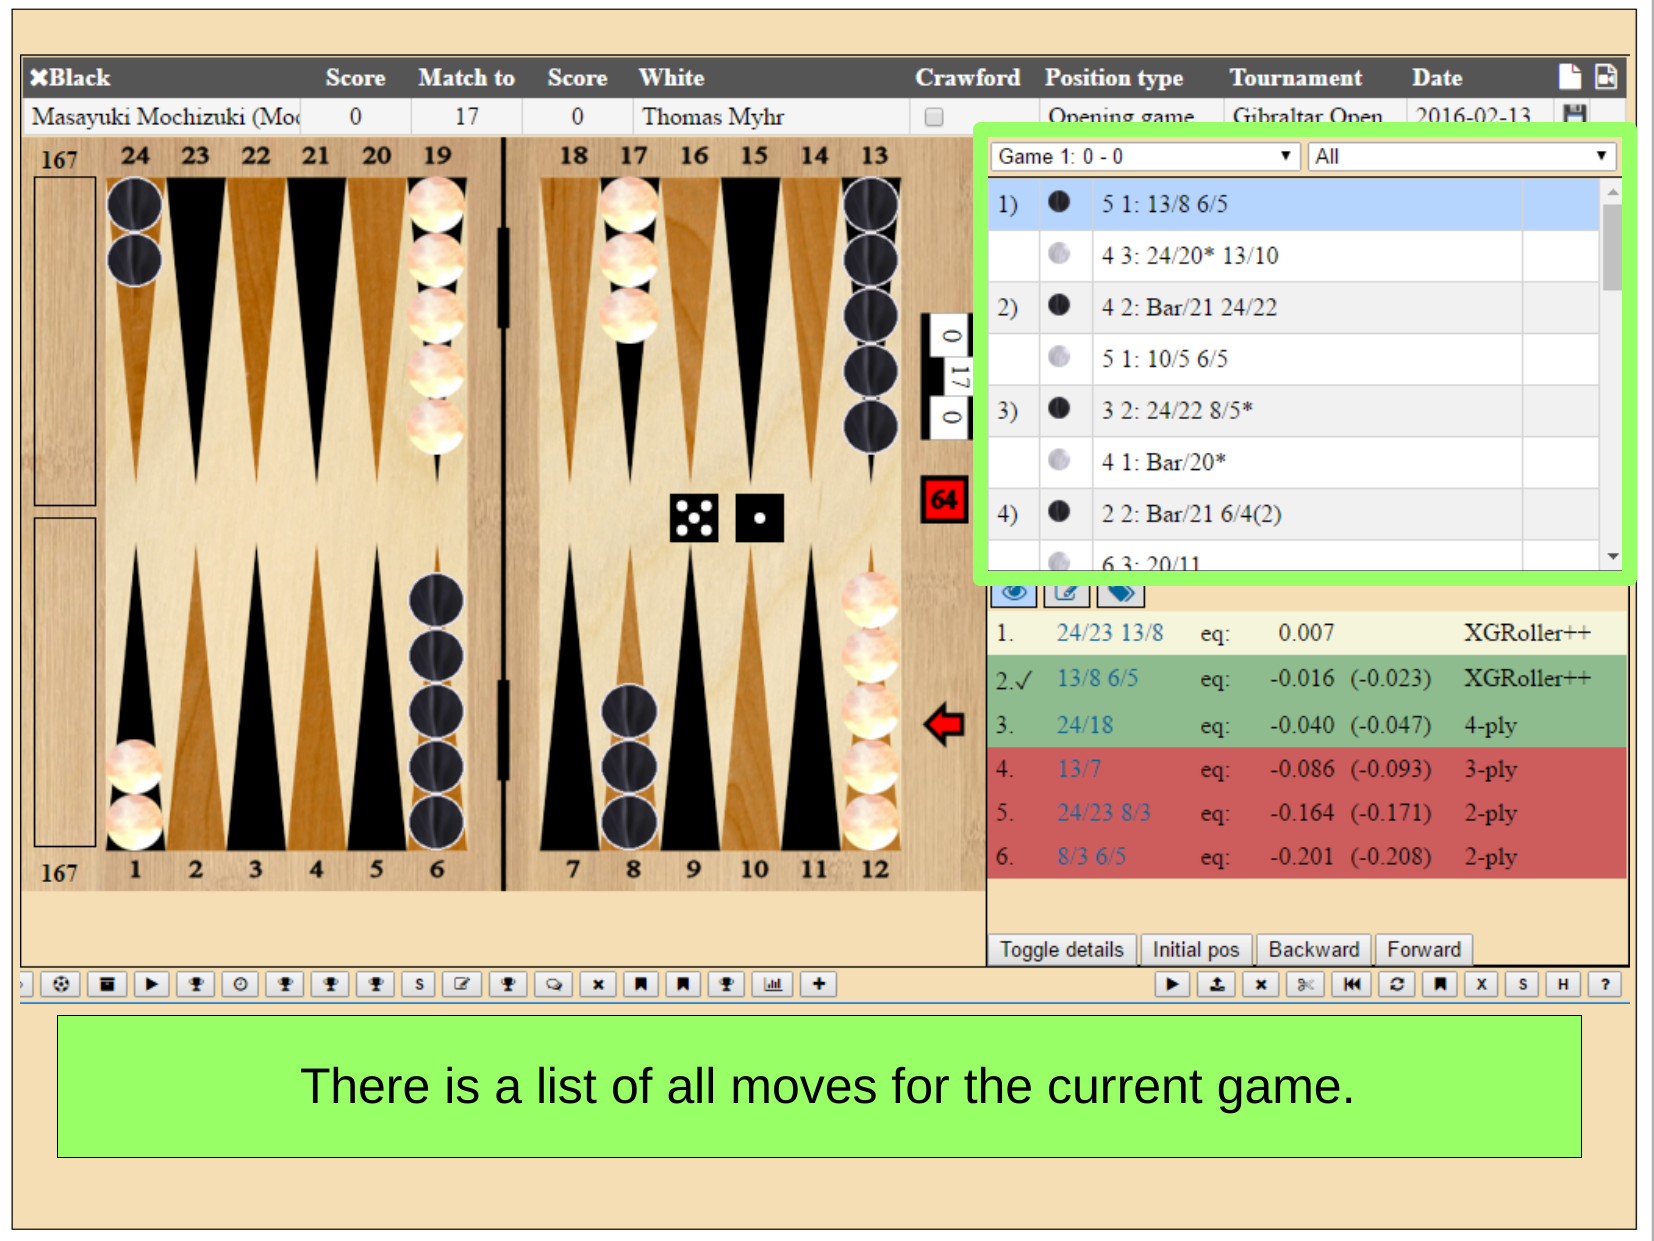

# Backgammon Studio
There is a list of all moves for the current game.